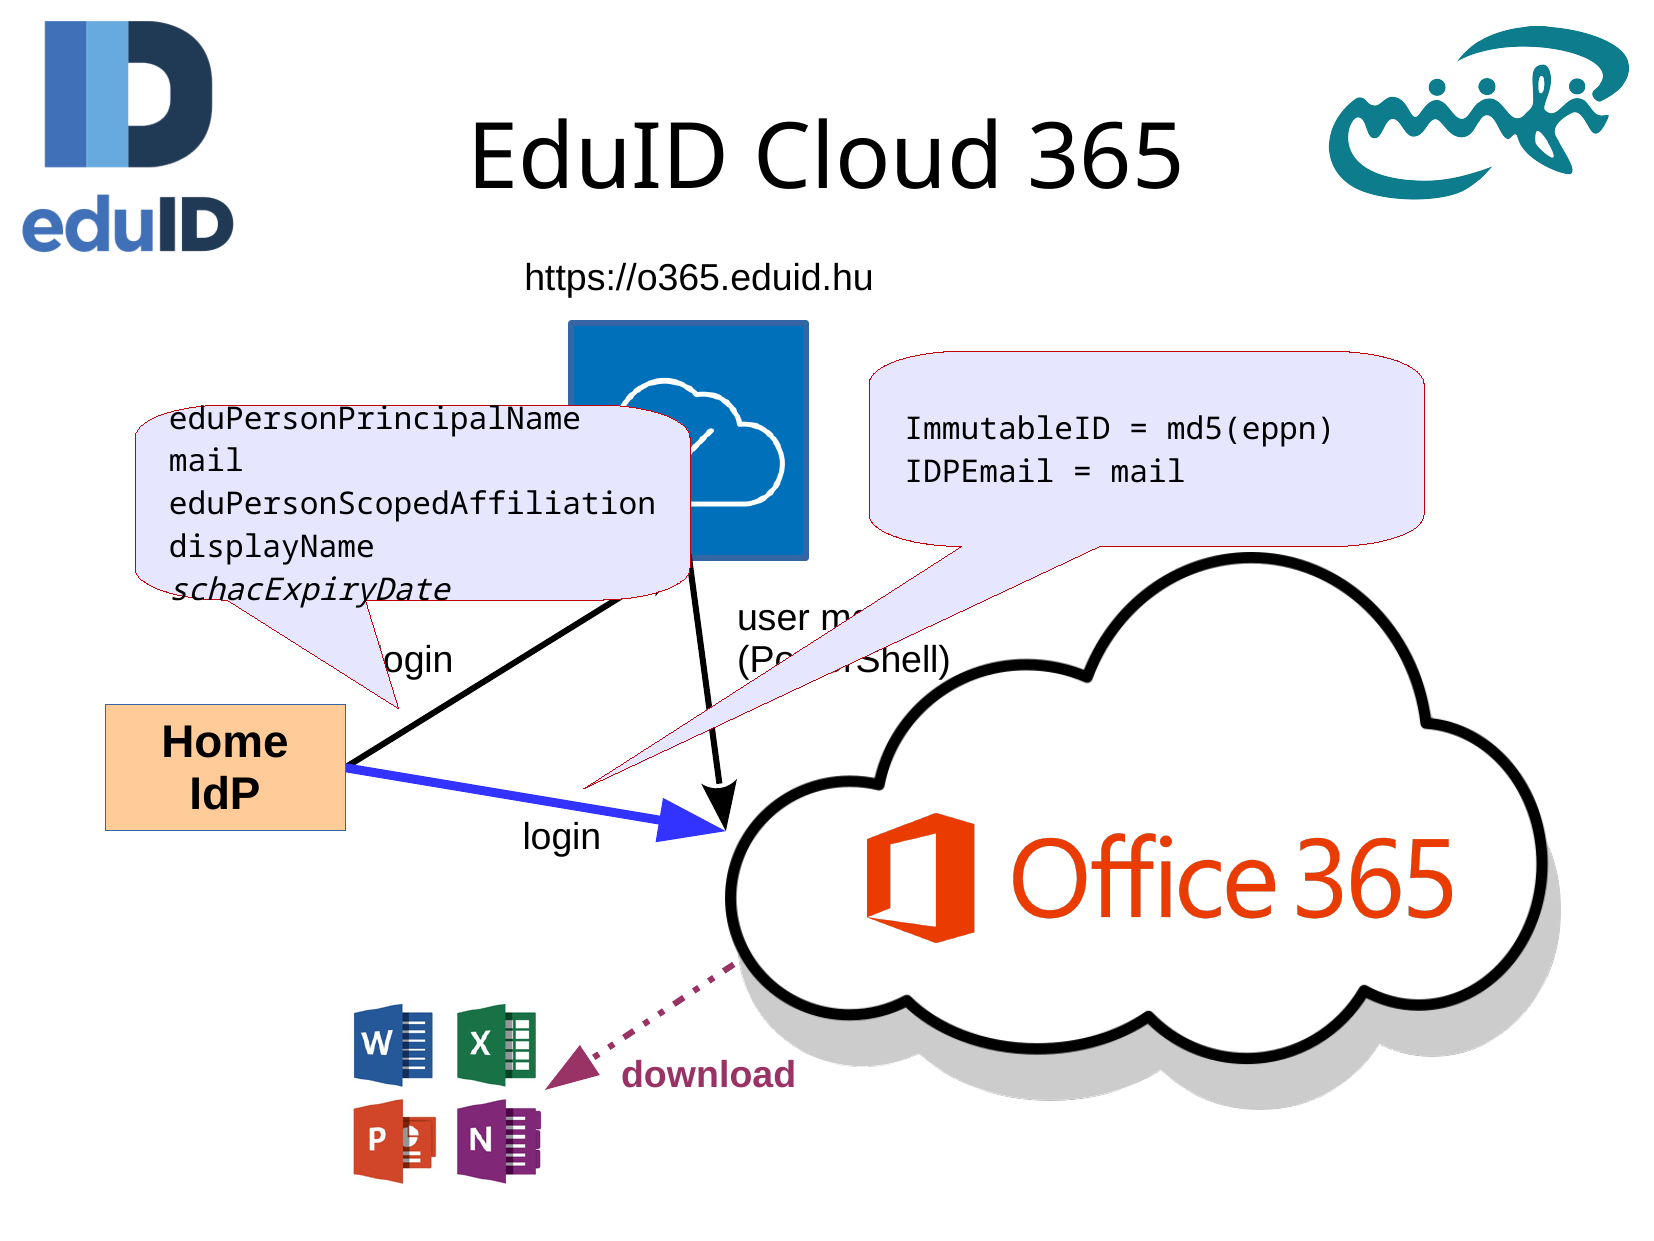

# EduID Cloud 365
https://o365.eduid.hu
ImmutableID = md5(eppn)
IDPEmail = mail
eduPersonPrincipalName
mail
eduPersonScopedAffiliation
displayName
schacExpiryDate
user mgmt
(PowerShell)
login
Home
IdP
login
download